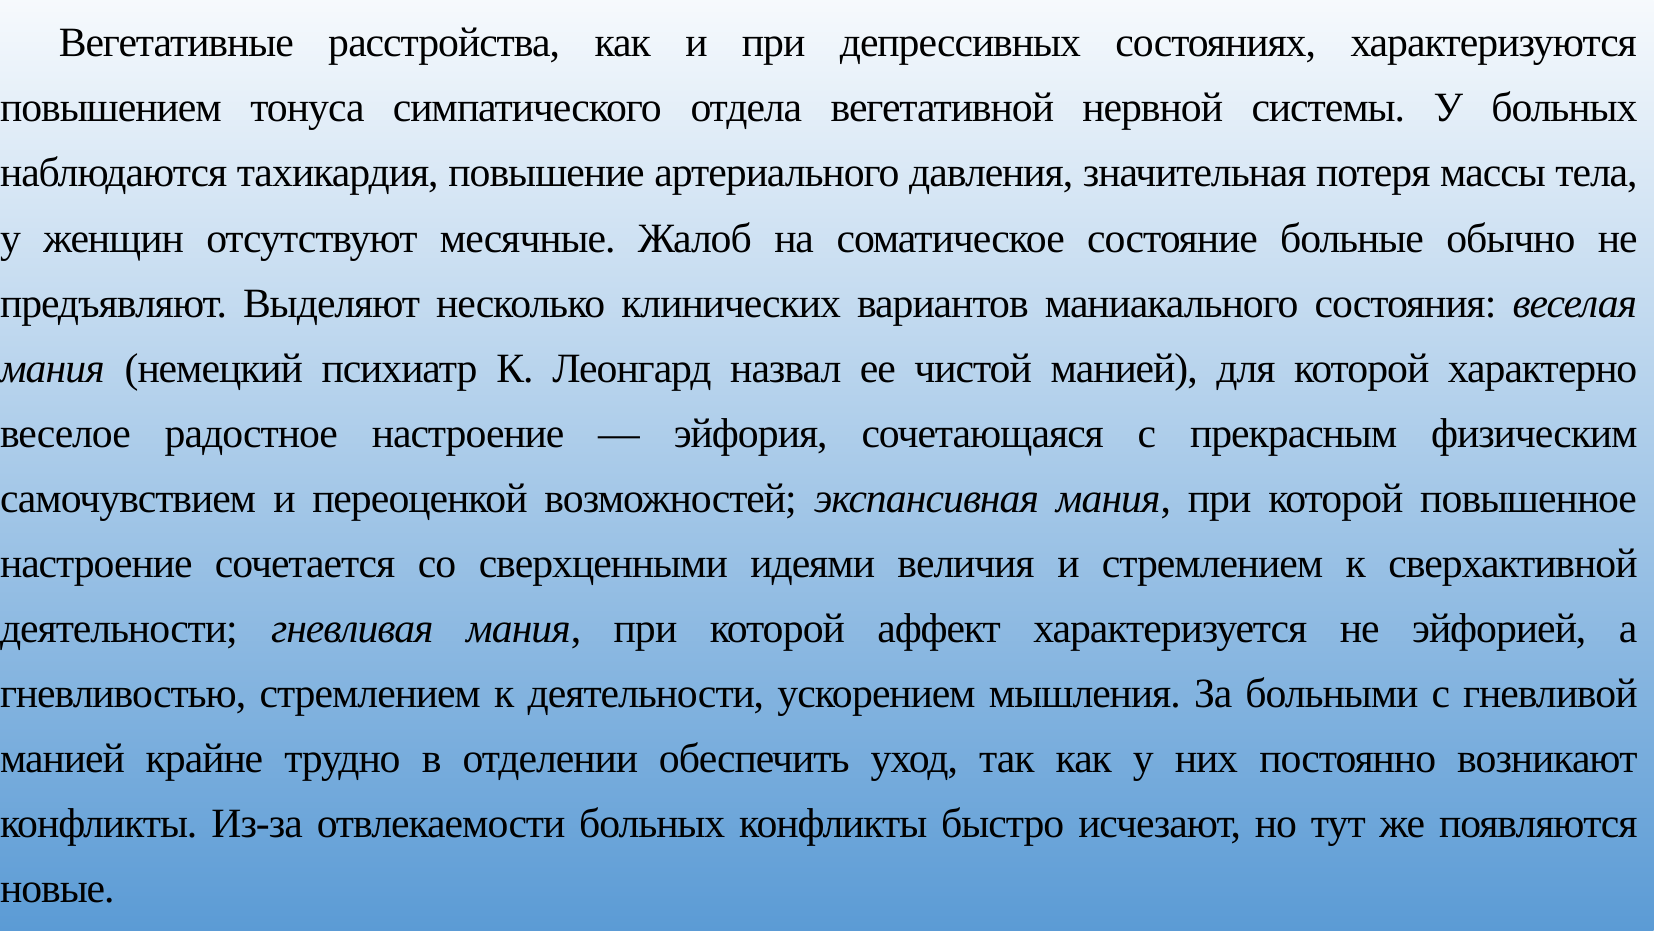

Вегетативные расстройства, как и при депрессивных состояниях, харак­теризуются повышением тонуса симпатического отдела вегетативной нервной системы. У больных наблюдаются тахикардия, повышение артериального давления, значительная потеря массы тела, у женщин отсутствуют месячные. Жалоб на соматическое состояние больные обычно не предъявляют. Выделяют несколько клинических вариантов маниакального состояния: веселая мания (немецкий психиатр К. Леонгард назвал ее чистой манией), для которой характерно веселое радостное настроение — эйфория, сочетающаяся с прекрасным физическим самочувствием и переоценкой возможностей; экспансивная мания, при которой повышенное настроение сочетается со сверхценными идеями величия и стремлением к сверхактивной деятельности; гневливая мания, при которой аффект характеризуется не эйфорией, а гневливостью, стремлением к деятельности, ускорением мышления. За больными с гневливой манией крайне трудно в отделении обеспечить уход, так как у них постоянно возникают конфликты. Из-за отвлекаемости больных конфликты быстро исчезают, но тут же появляются новые.
#